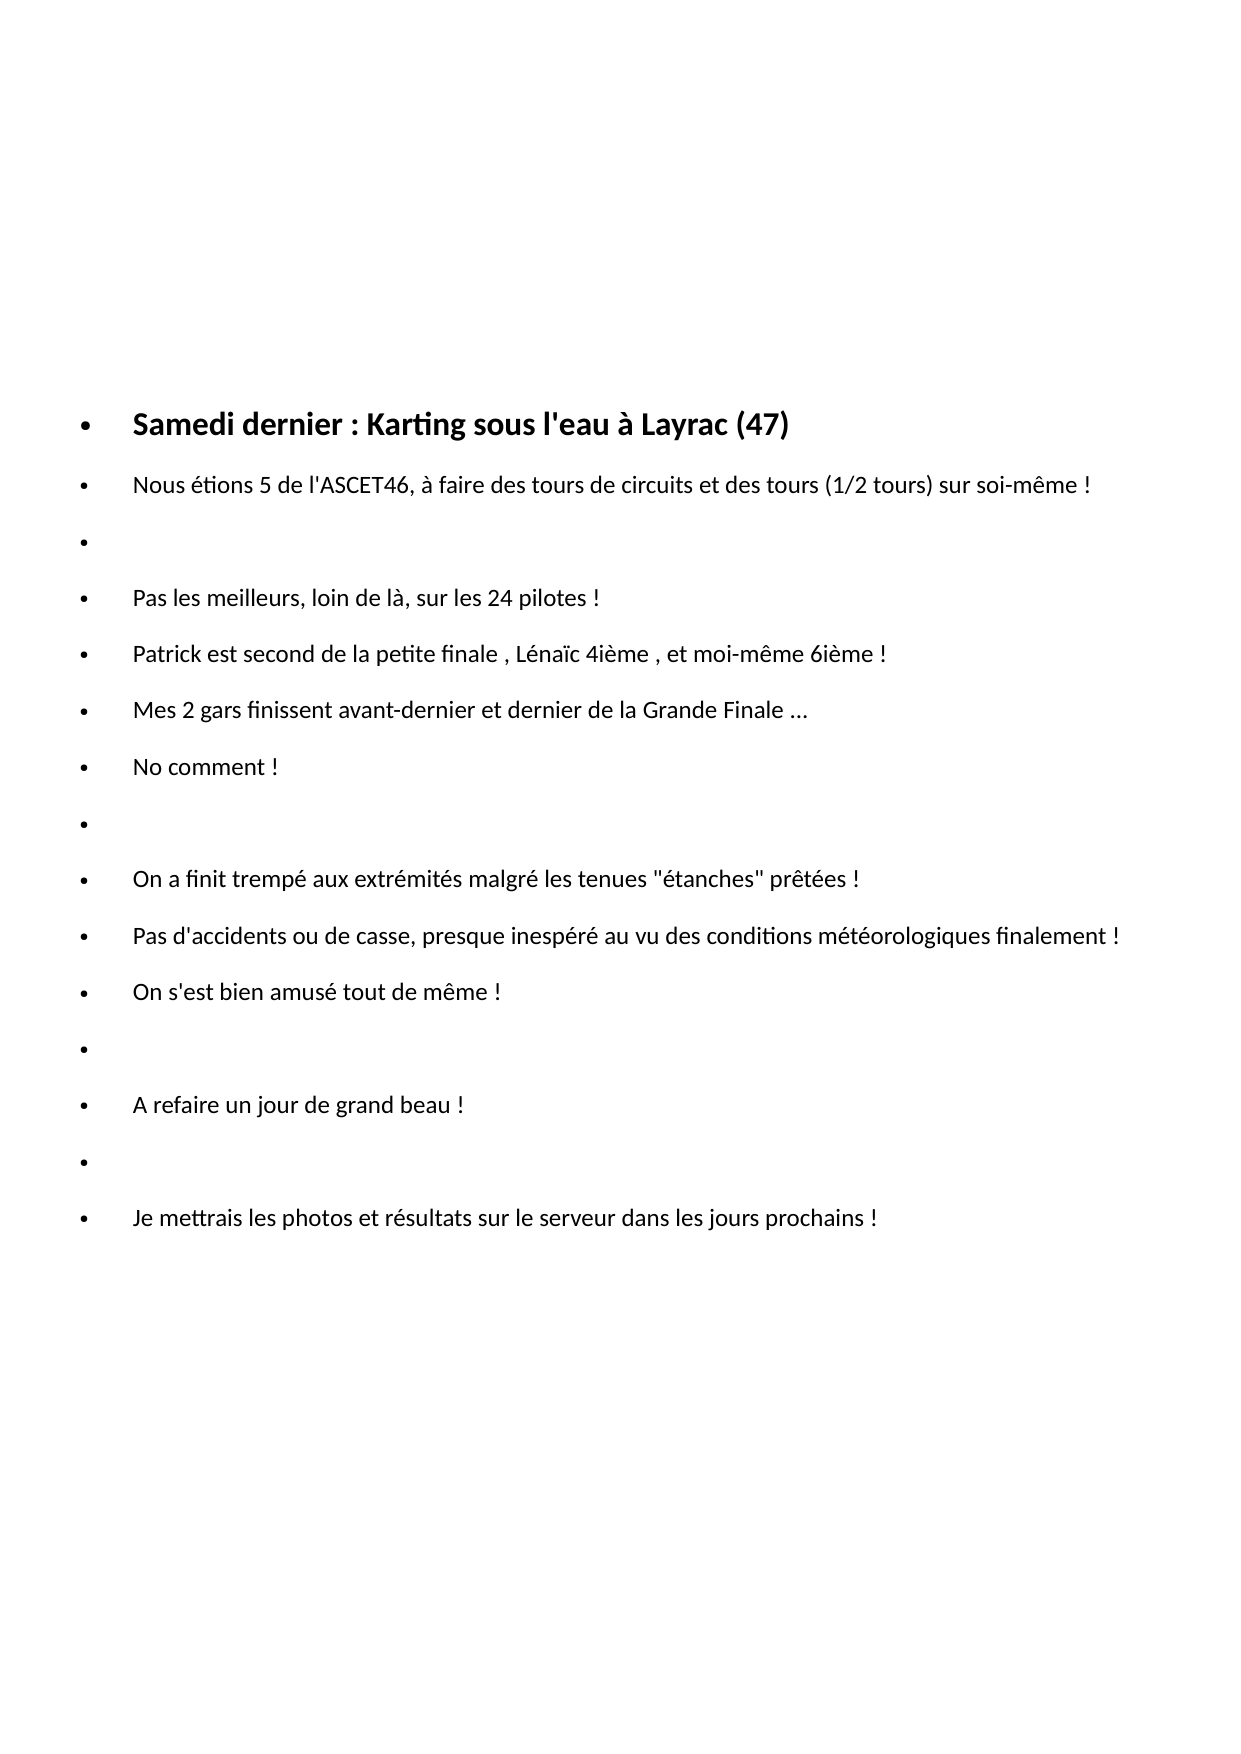

#
Samedi dernier : Karting sous l'eau à Layrac (47)
Nous étions 5 de l'ASCET46, à faire des tours de circuits et des tours (1/2 tours) sur soi-même !
Pas les meilleurs, loin de là, sur les 24 pilotes !
Patrick est second de la petite finale , Lénaïc 4ième , et moi-même 6ième !
Mes 2 gars finissent avant-dernier et dernier de la Grande Finale ...
No comment !
On a finit trempé aux extrémités malgré les tenues "étanches" prêtées !
Pas d'accidents ou de casse, presque inespéré au vu des conditions météorologiques finalement !
On s'est bien amusé tout de même !
A refaire un jour de grand beau !
Je mettrais les photos et résultats sur le serveur dans les jours prochains !